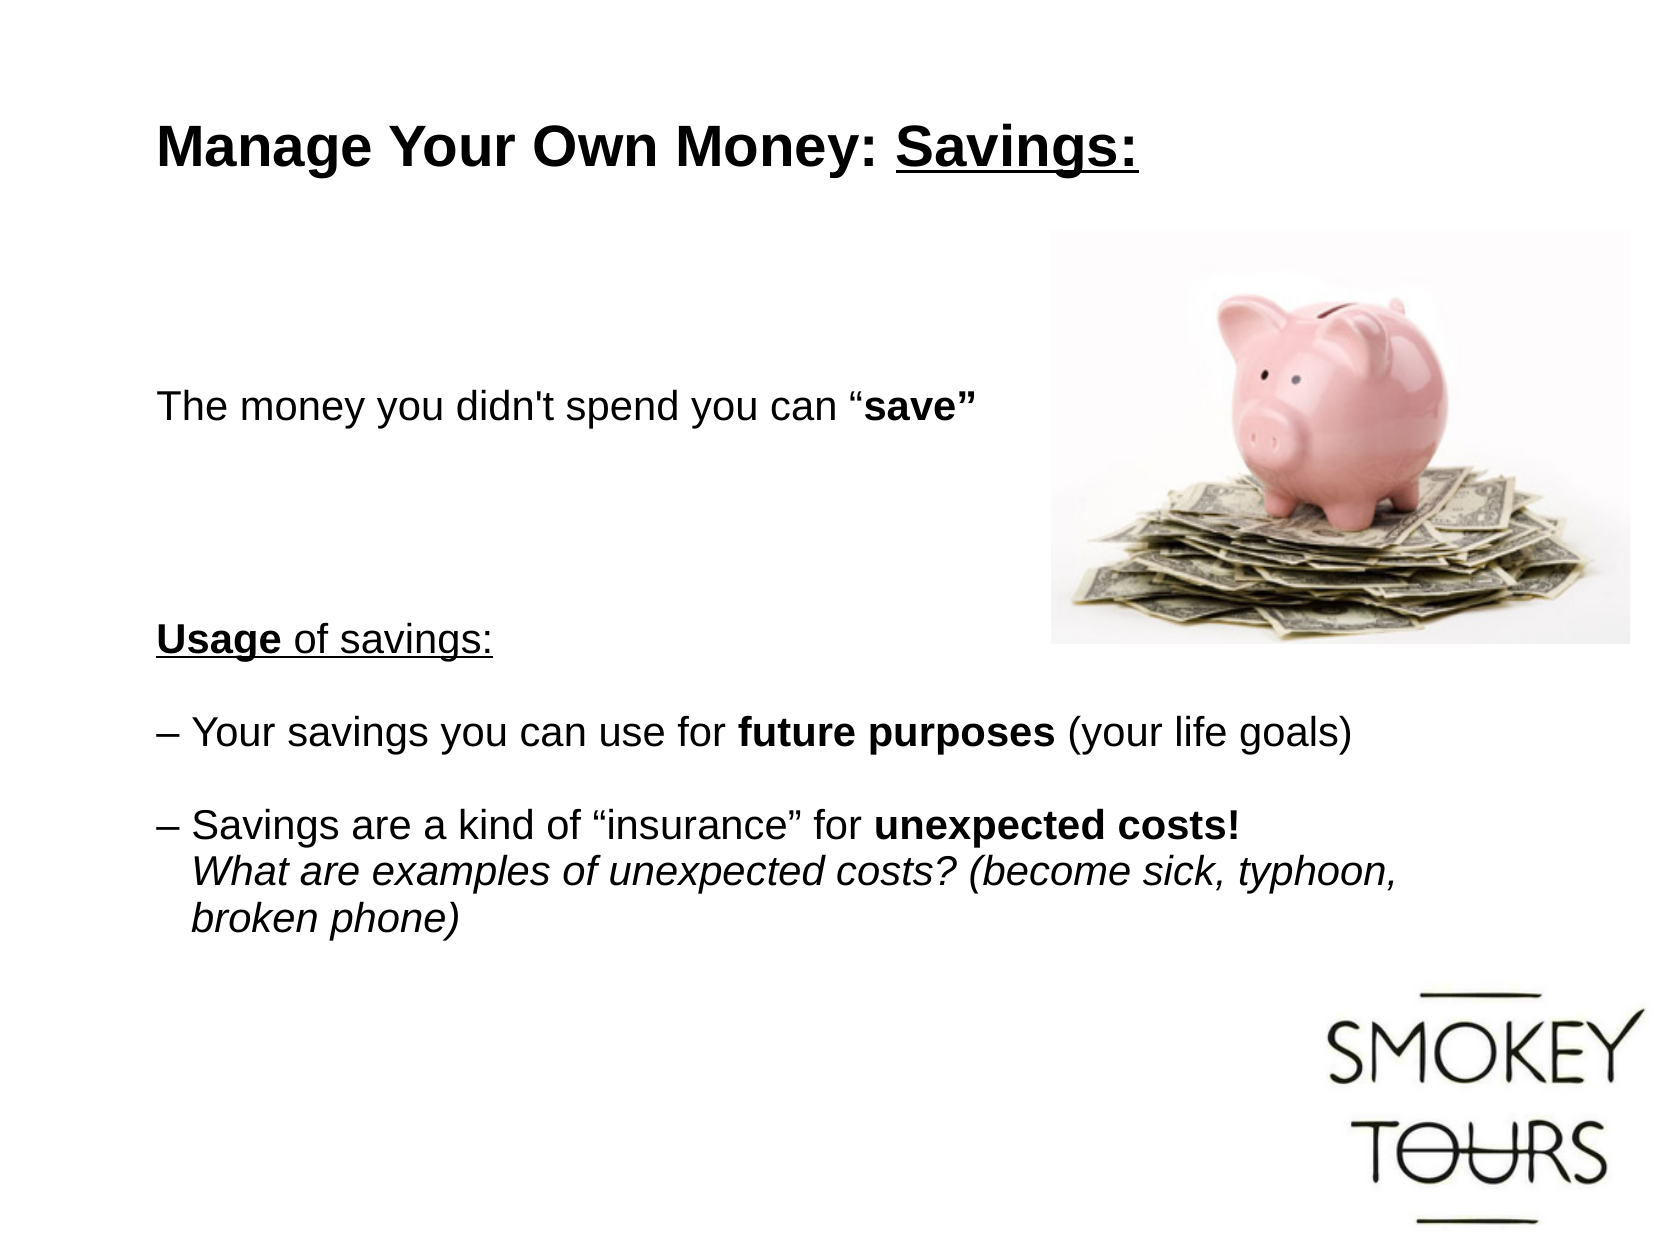

Manage Your Own Money: Savings:
The money you didn't spend you can “save”
Usage of savings:
– Your savings you can use for future purposes (your life goals)
– Savings are a kind of “insurance” for unexpected costs!
 What are examples of unexpected costs? (become sick, typhoon,
 broken phone)